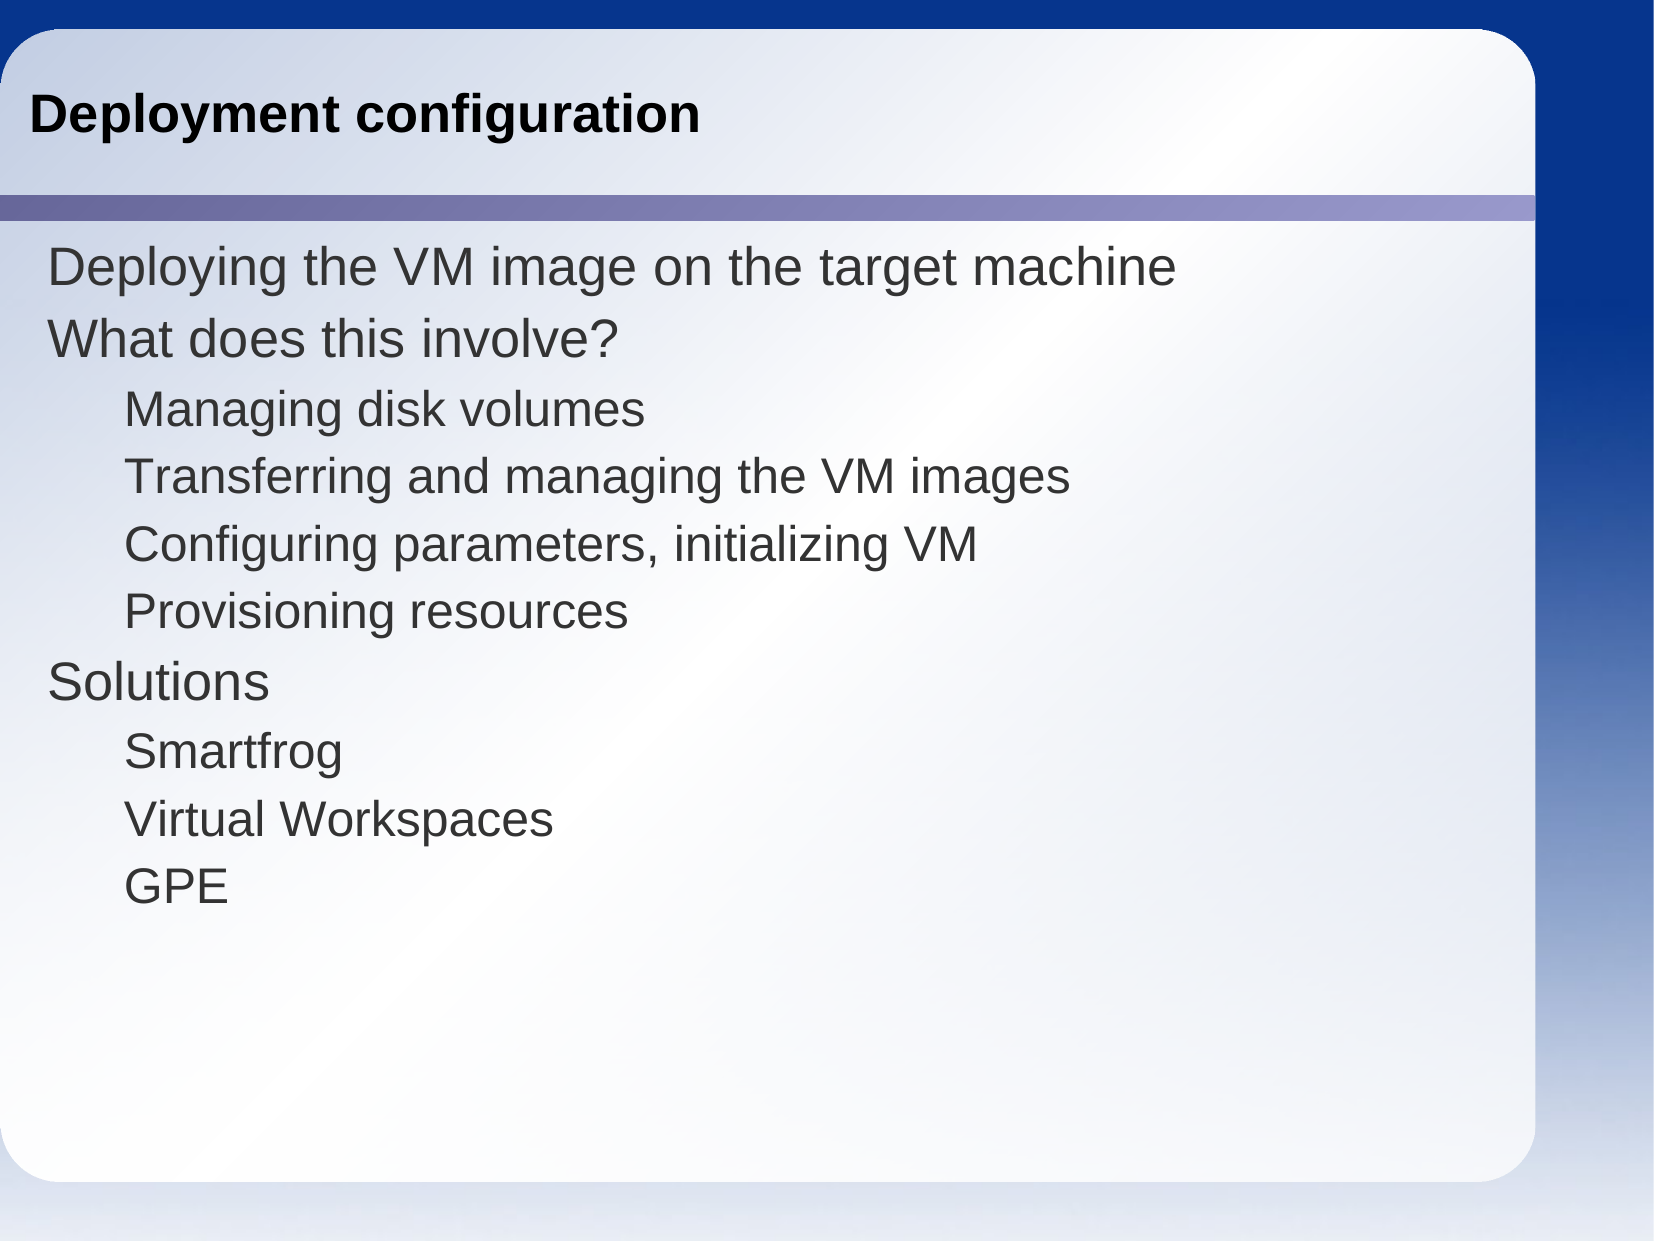

# Deployment configuration
Deploying the VM image on the target machine
What does this involve?
Managing disk volumes
Transferring and managing the VM images
Configuring parameters, initializing VM
Provisioning resources
Solutions
Smartfrog
Virtual Workspaces
GPE